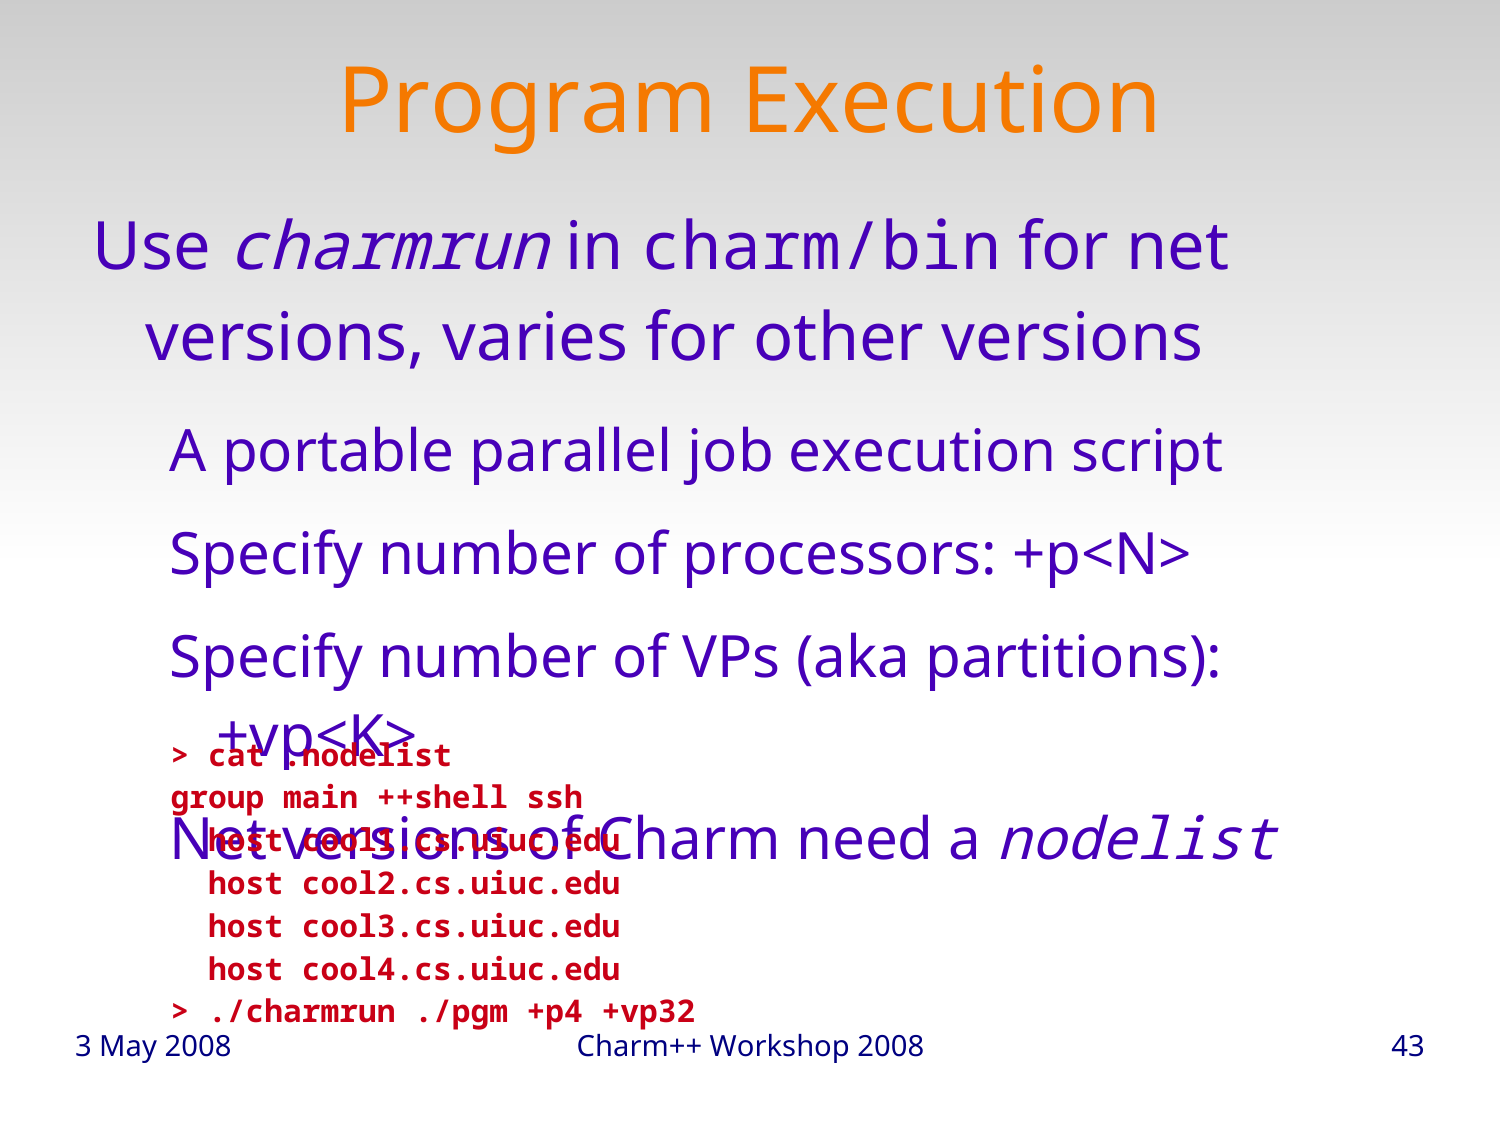

# Program Execution
Use charmrun in charm/bin for net versions, varies for other versions
A portable parallel job execution script
Specify number of processors: +p<N>
Specify number of VPs (aka partitions): +vp<K>
Net versions of Charm need a nodelist
> cat .nodelist
group main ++shell ssh
 host cool1.cs.uiuc.edu
 host cool2.cs.uiuc.edu
 host cool3.cs.uiuc.edu
 host cool4.cs.uiuc.edu
> ./charmrun ./pgm +p4 +vp32
3 May 2008
Charm++ Workshop 2008
43